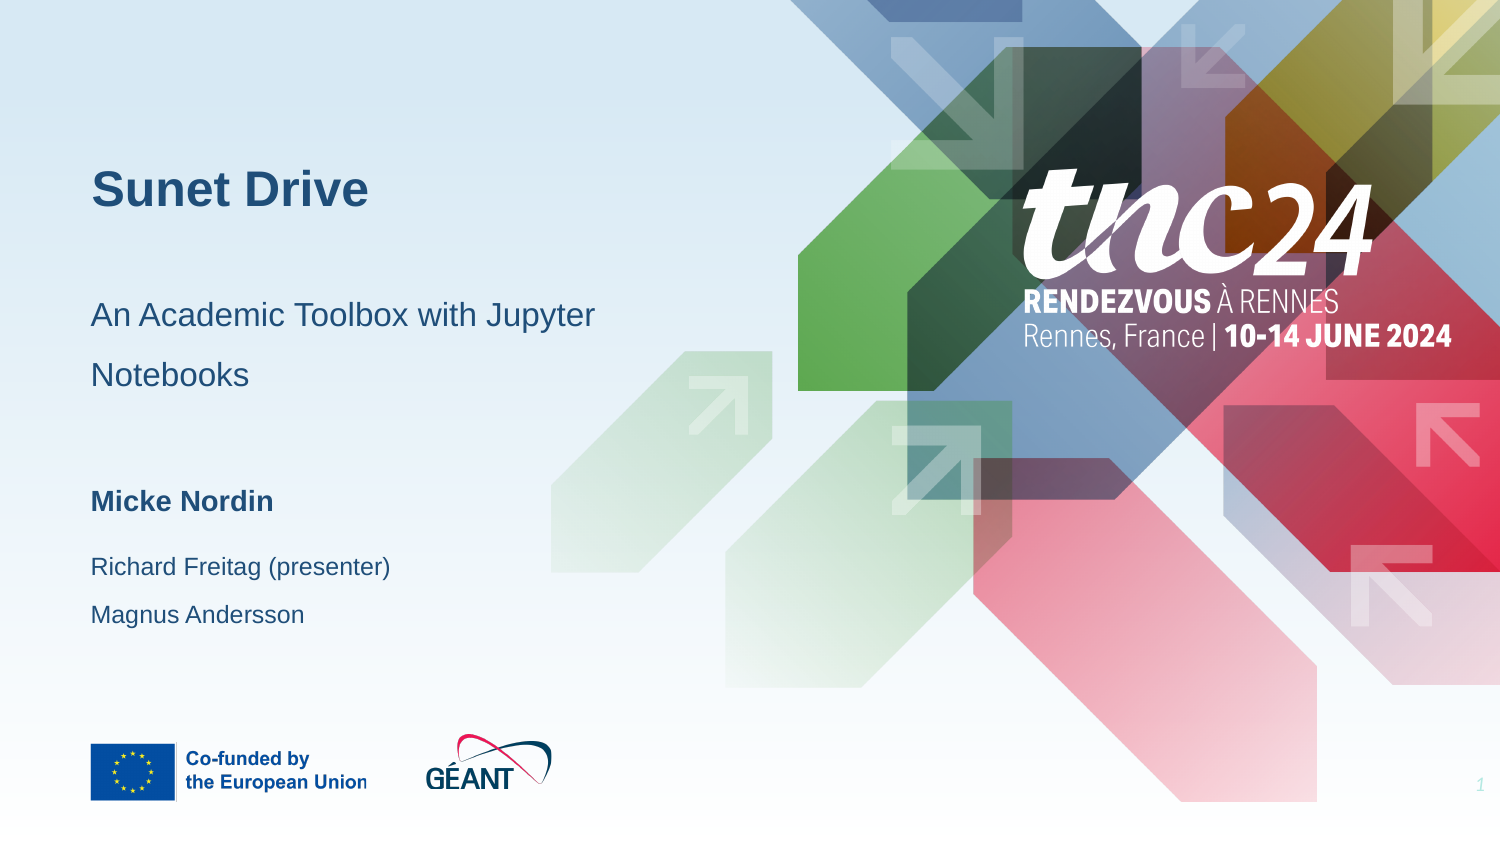

Sunet Drive
An Academic Toolbox with Jupyter Notebooks
# Micke Nordin
Richard Freitag (presenter)
Magnus Andersson